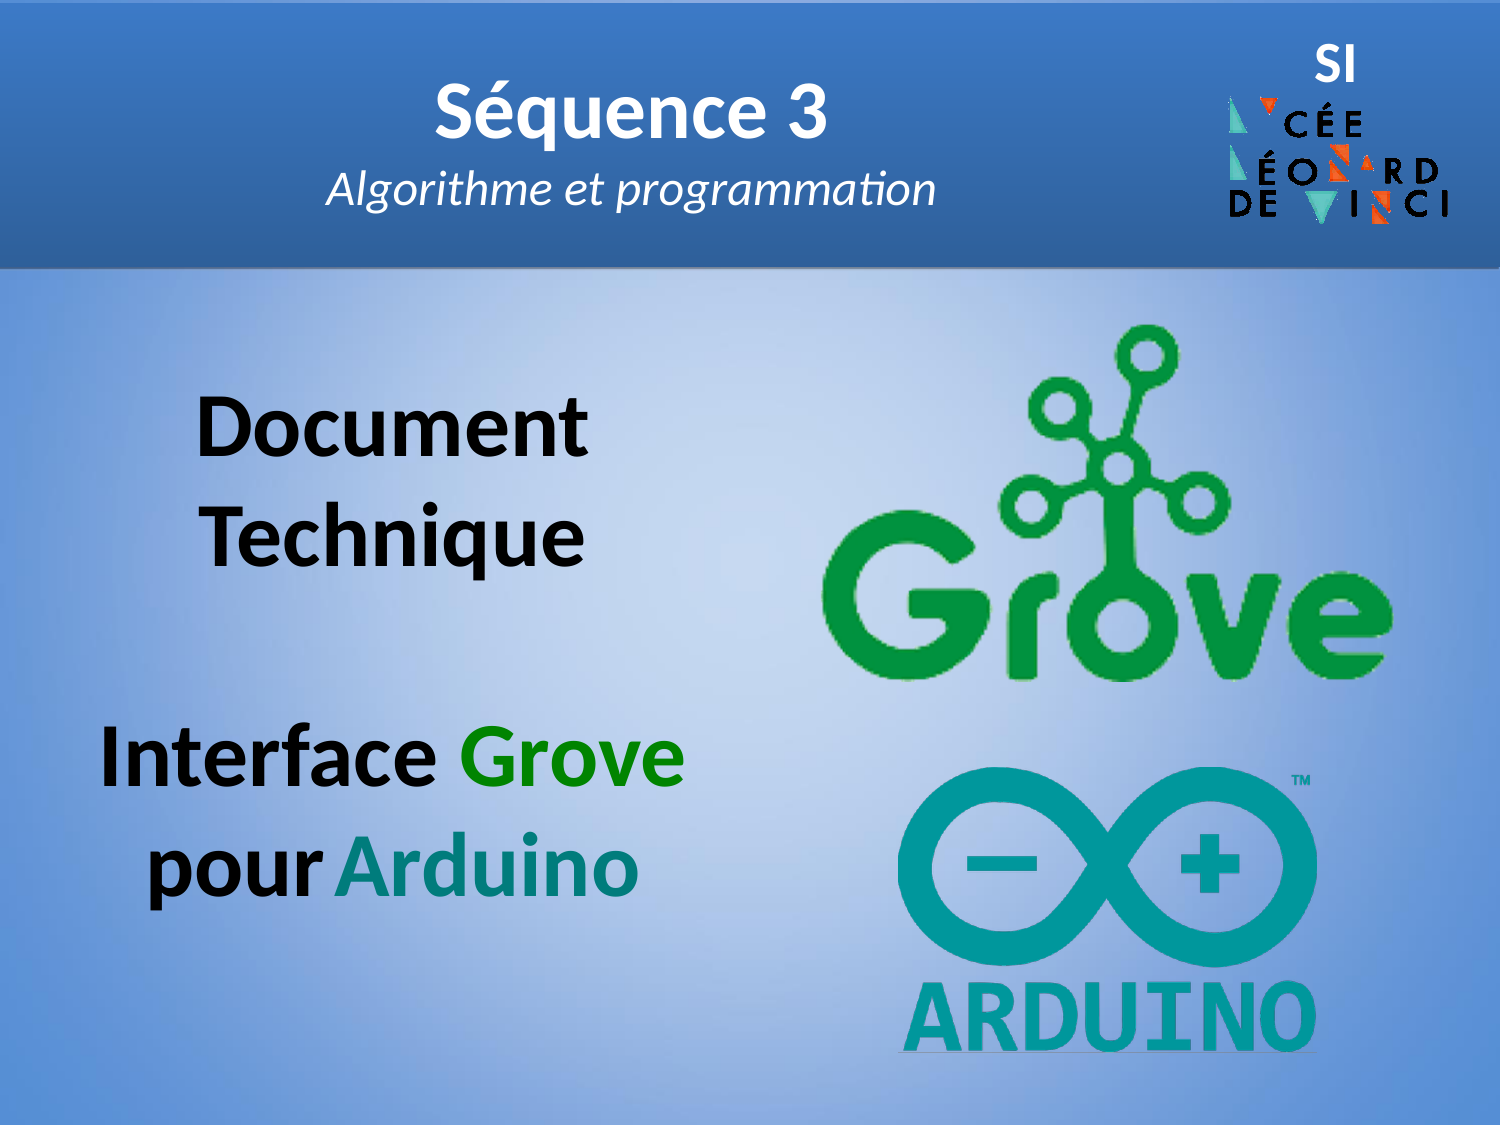

# Séquence 3 Algorithme et programmation
SI
Document Technique
Interface Grove
pour Arduino